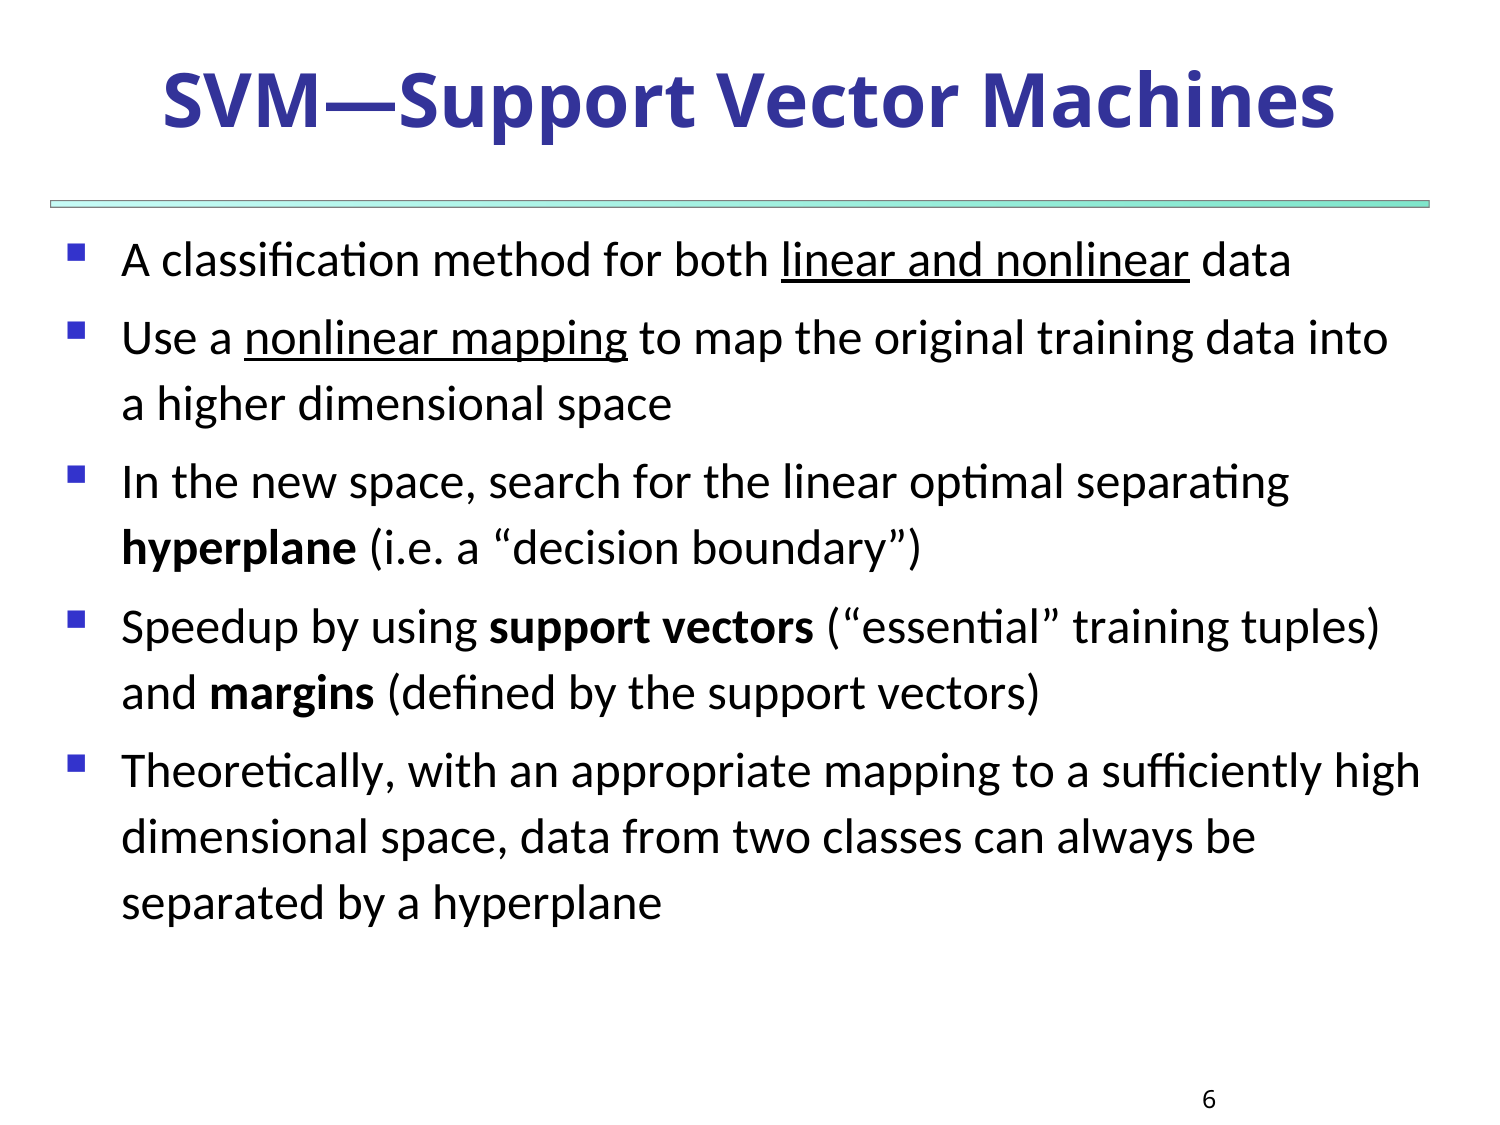

# SVM—Support Vector Machines
A classification method for both linear and nonlinear data
Use a nonlinear mapping to map the original training data into a higher dimensional space
In the new space, search for the linear optimal separating hyperplane (i.e. a “decision boundary”)
Speedup by using support vectors (“essential” training tuples) and margins (defined by the support vectors)
Theoretically, with an appropriate mapping to a sufficiently high dimensional space, data from two classes can always be separated by a hyperplane